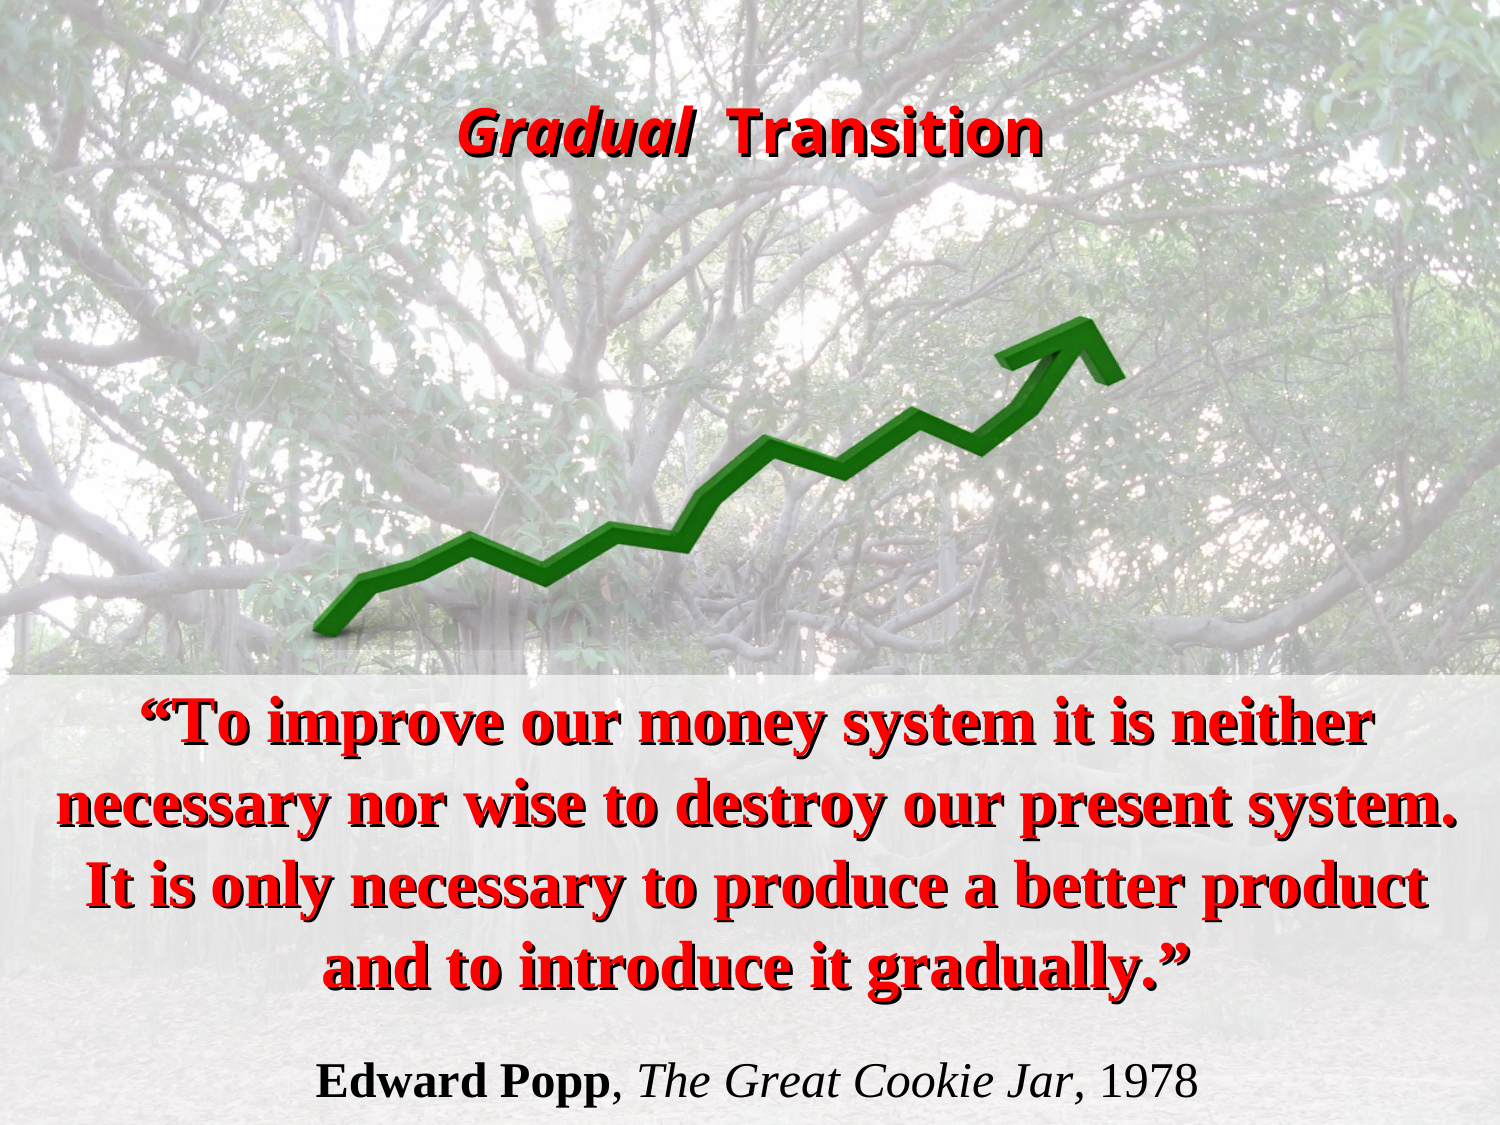

`
Gradual Transition
“To improve our money system it is neither necessary nor wise to destroy our present system. It is only necessary to produce a better product and to introduce it gradually.”
Edward Popp, The Great Cookie Jar, 1978
C